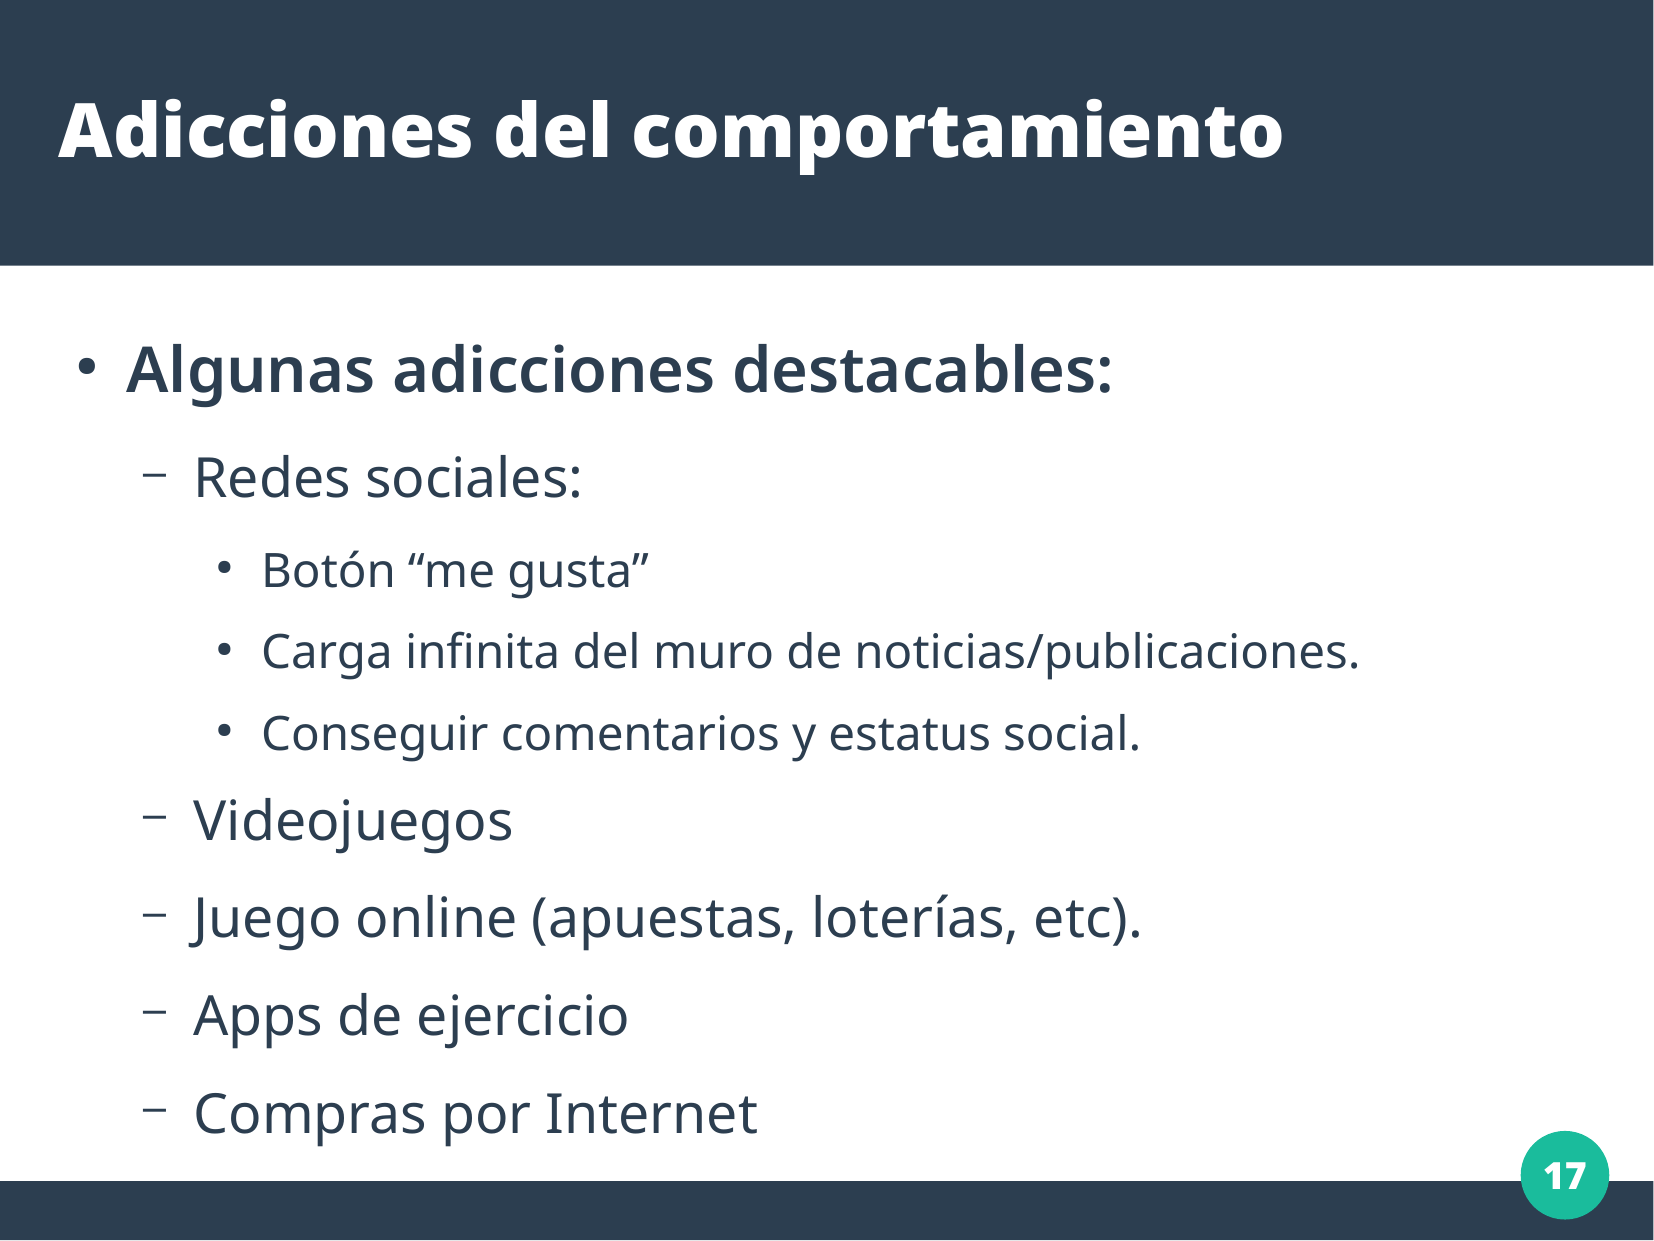

# Adicciones del comportamiento
Algunas adicciones destacables:
Redes sociales:
Botón “me gusta”
Carga infinita del muro de noticias/publicaciones.
Conseguir comentarios y estatus social.
Videojuegos
Juego online (apuestas, loterías, etc).
Apps de ejercicio
Compras por Internet
17